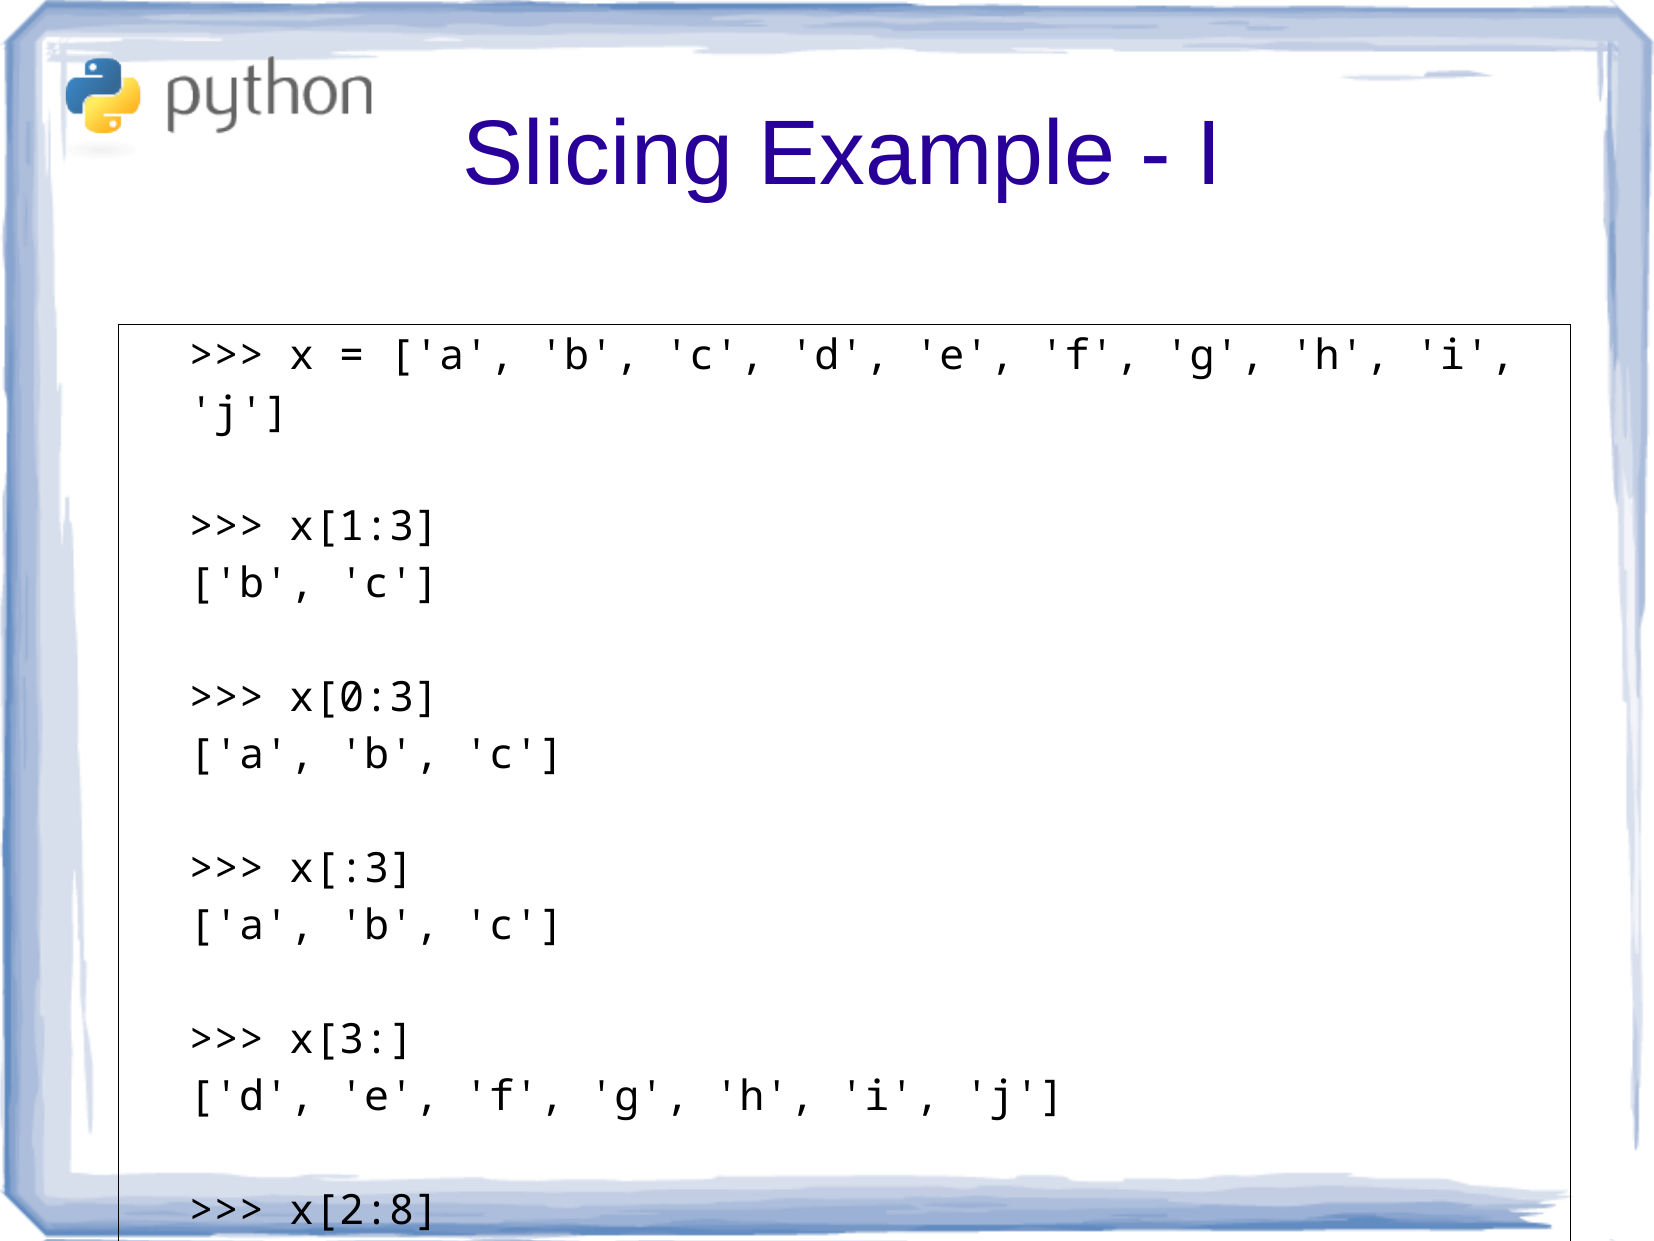

# Slicing Example - I
>>> x = ['a', 'b', 'c', 'd', 'e', 'f', 'g', 'h', 'i', 'j']
>>> x[1:3]
['b', 'c']
>>> x[0:3]
['a', 'b', 'c']
>>> x[:3]
['a', 'b', 'c']
>>> x[3:]
['d', 'e', 'f', 'g', 'h', 'i', 'j']
>>> x[2:8]
['c', 'd', 'e', 'f', 'g', 'h']